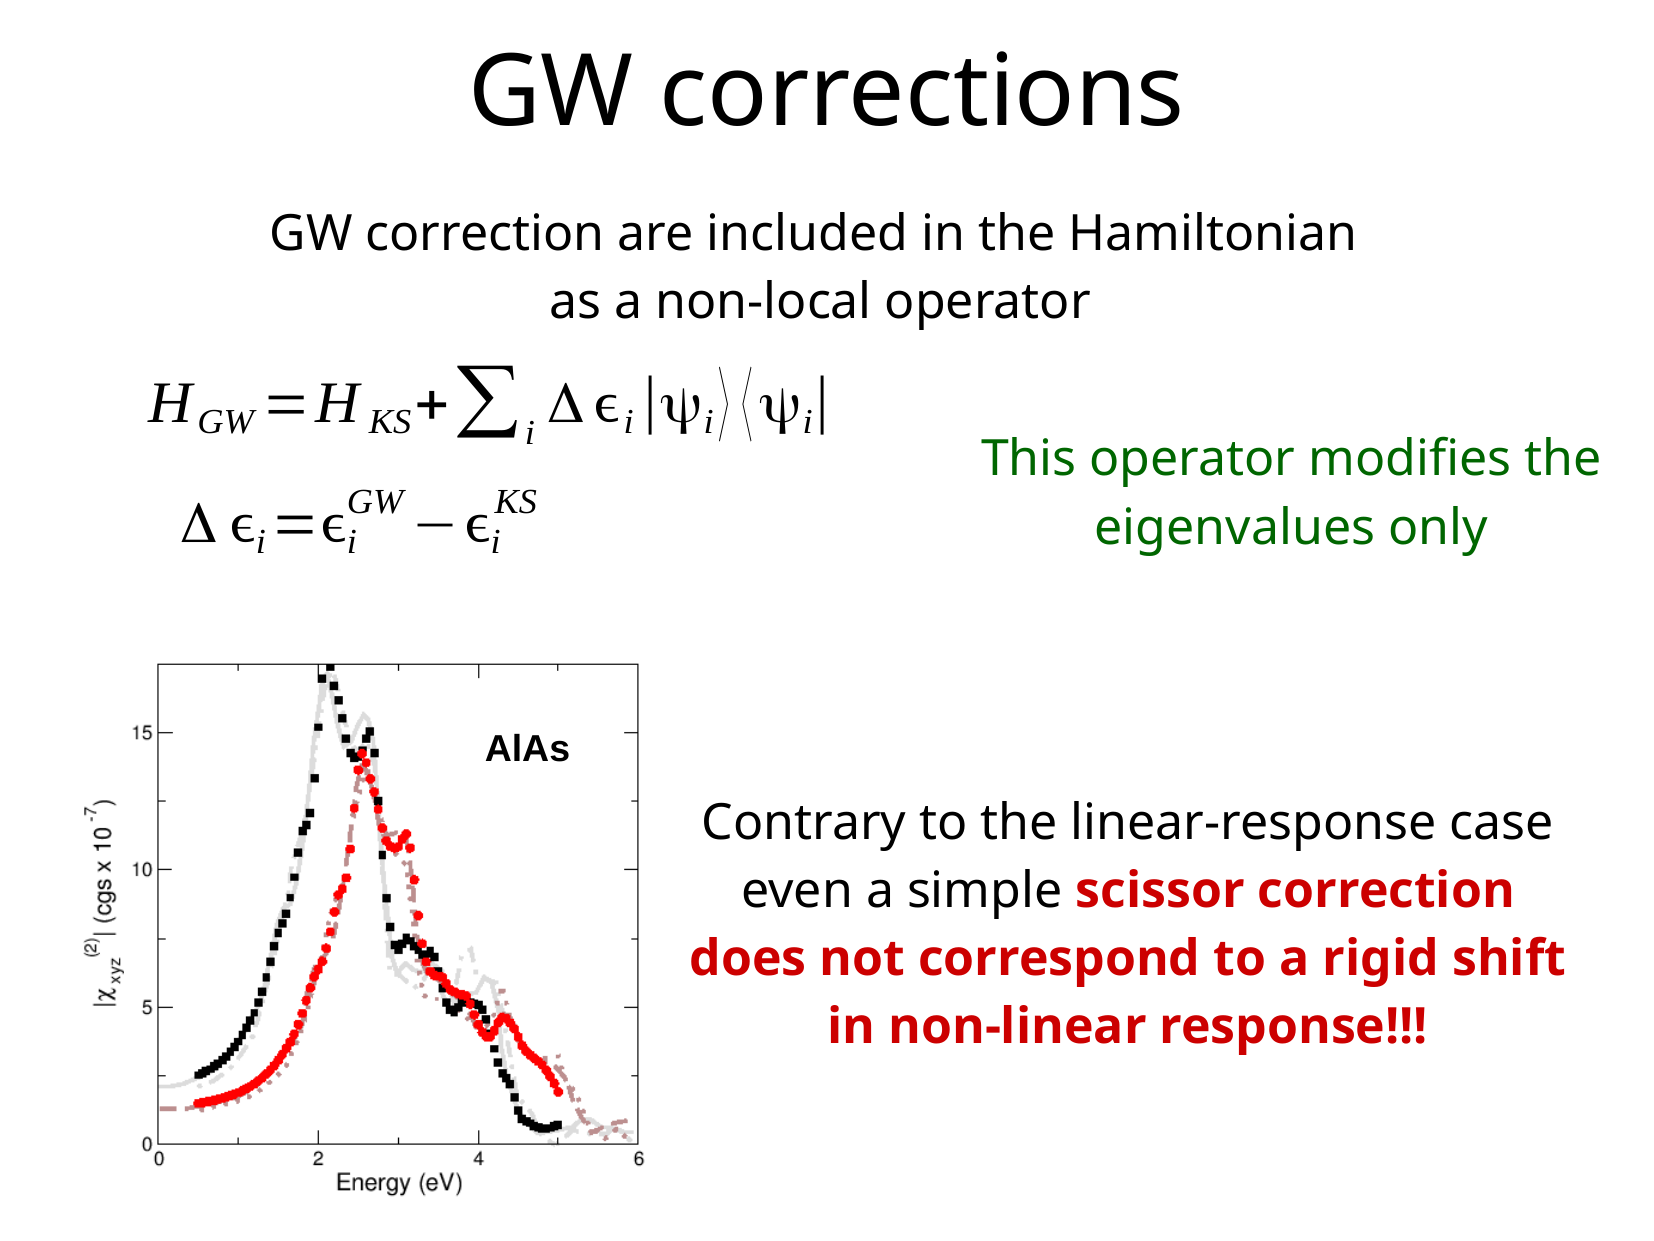

# GW corrections
GW correction are included in the Hamiltonian
as a non-local operator
This operator modifies the eigenvalues only
AlAs
Contrary to the linear-response case
even a simple scissor correction does not correspond to a rigid shift in non-linear response!!!